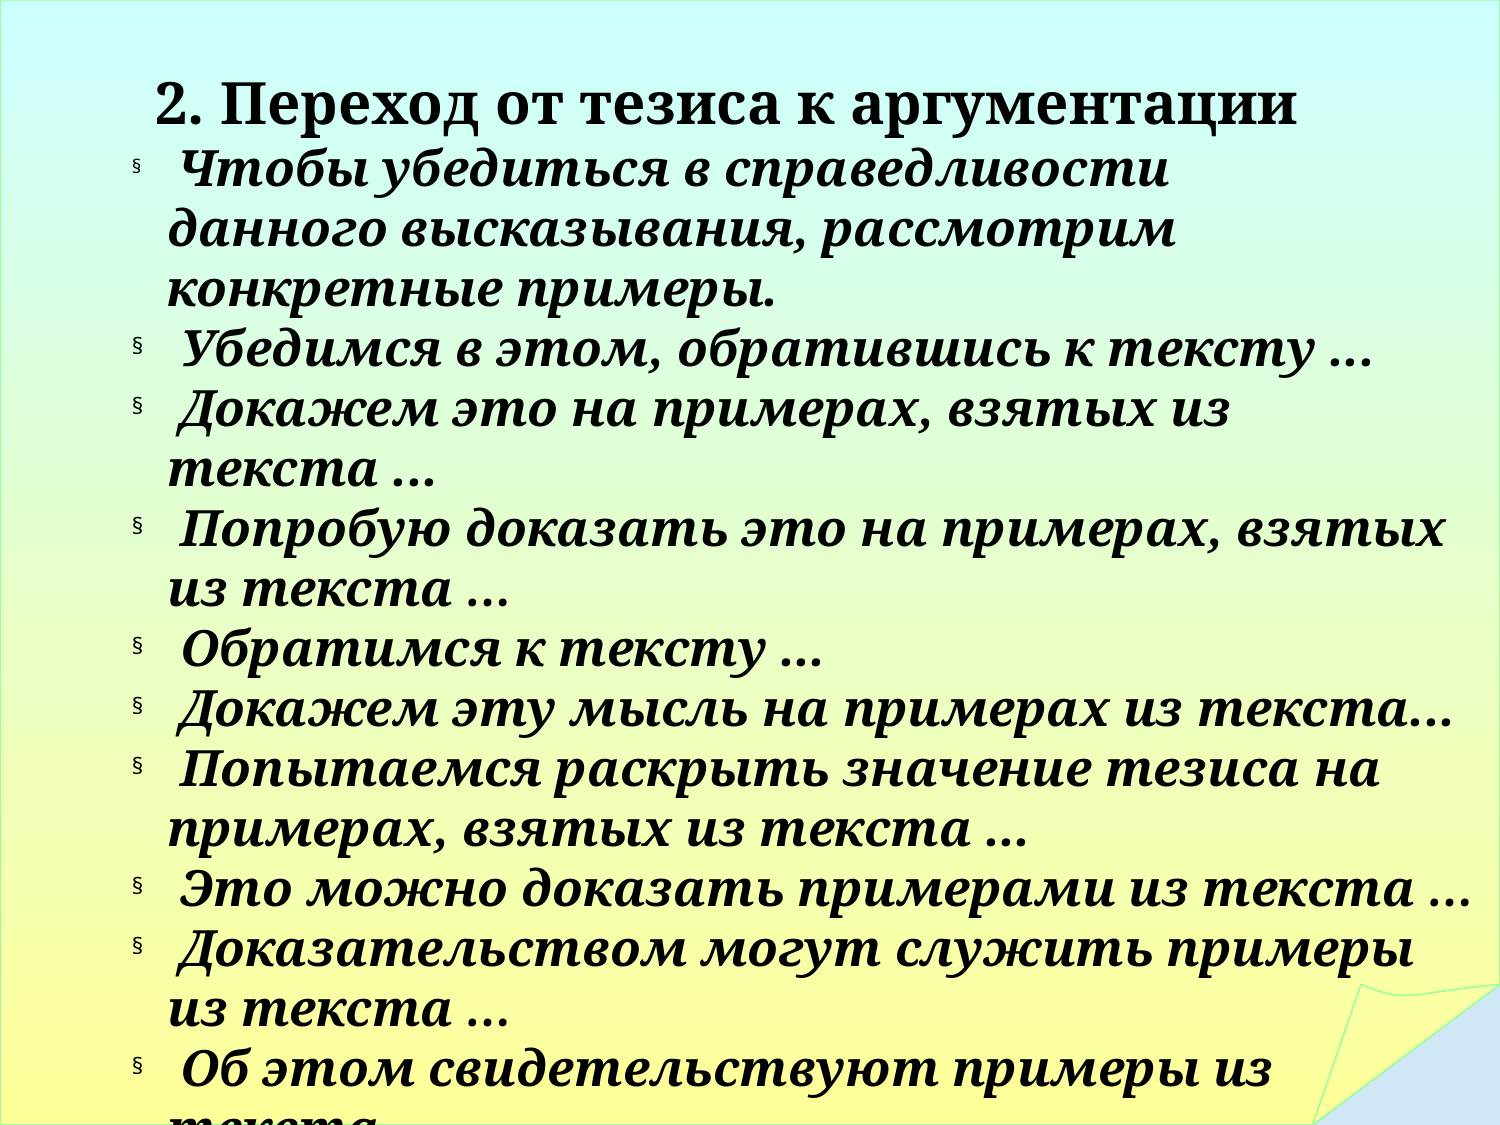

2. Переход от тезиса к аргументации
 Чтобы убедиться в справедливости данного высказывания, рассмотрим конкретные примеры.
 Убедимся в этом, обратившись к тексту ...
 Докажем это на примерах, взятых из текста ...
 Попробую доказать это на примерах, взятых из текста …
 Обратимся к тексту ...
 Докажем эту мысль на примерах из текста...
 Попытаемся раскрыть значение тезиса на примерах, взятых из текста ...
 Это можно доказать примерами из текста …
 Доказательством могут служить примеры из текста …
 Об этом свидетельствуют примеры из текста …